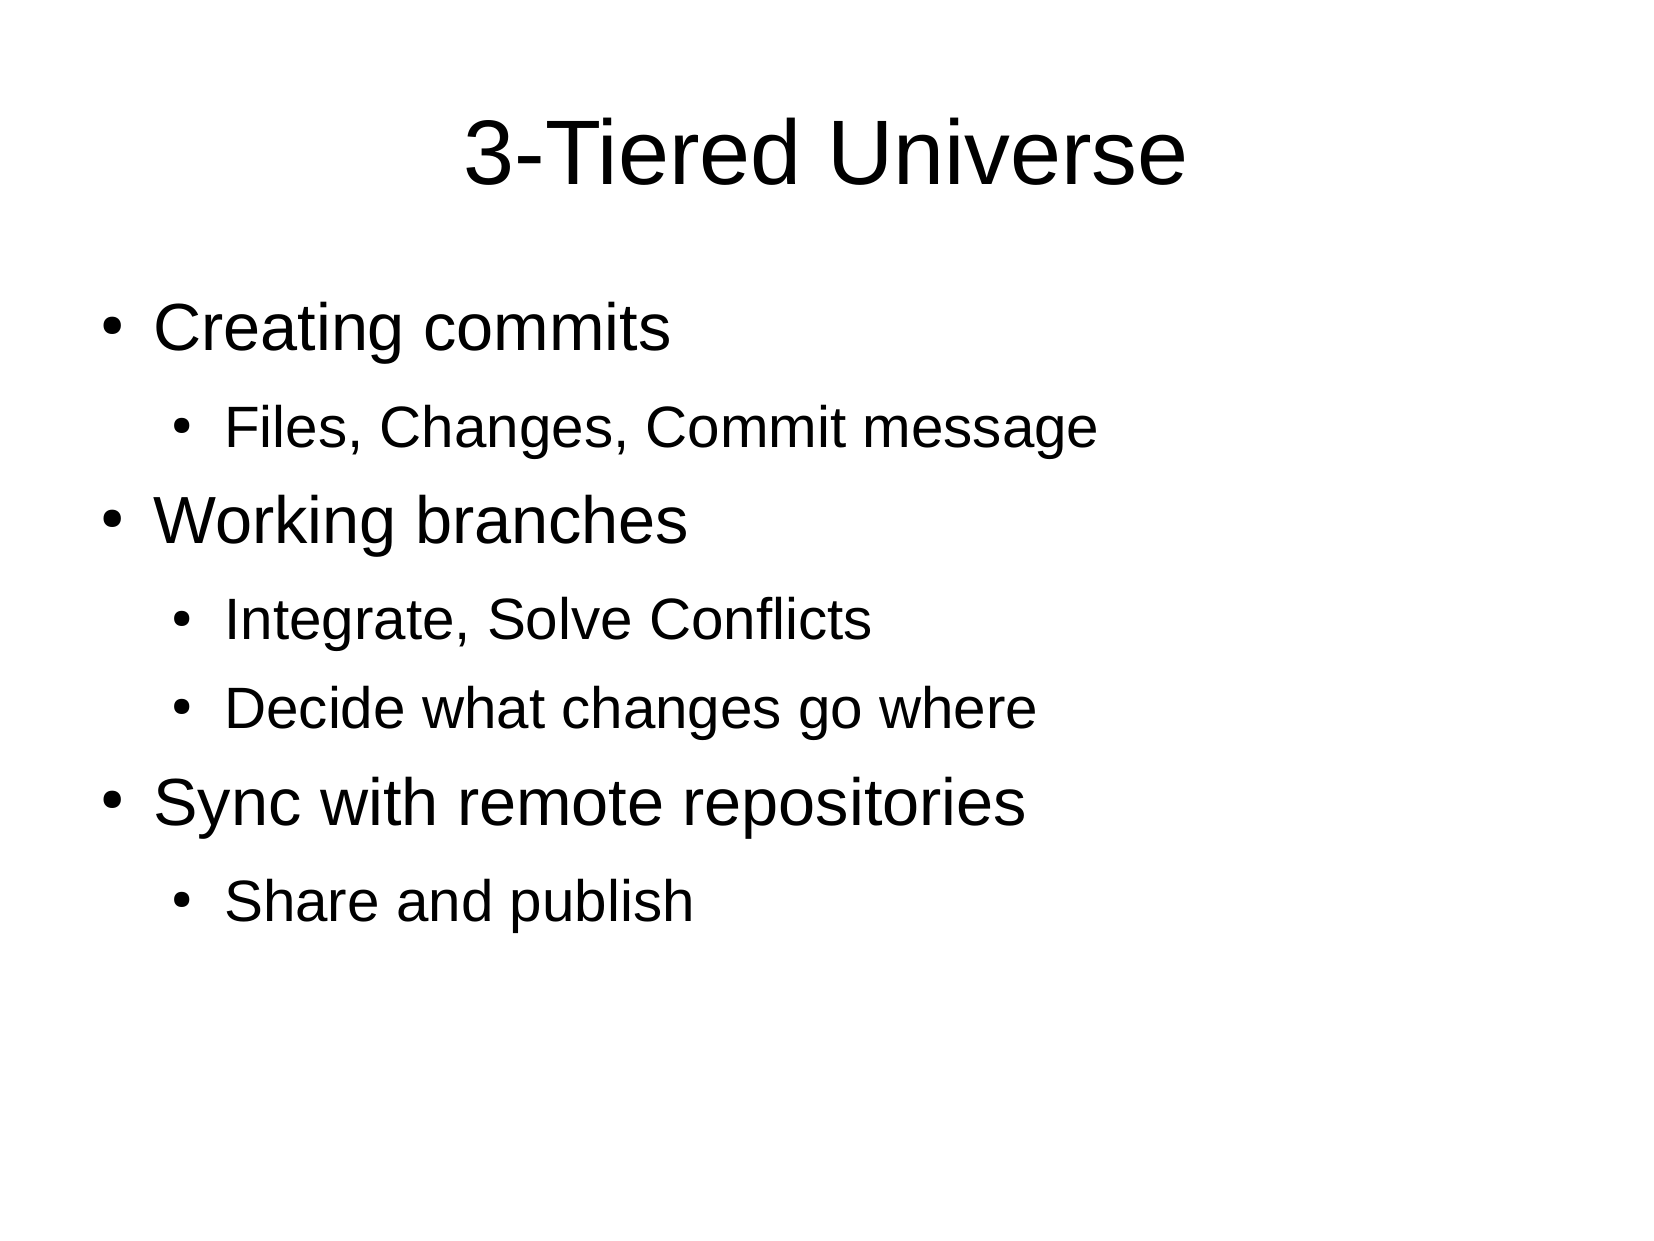

# 3-Tiered Universe
Creating commits
Files, Changes, Commit message
Working branches
Integrate, Solve Conflicts
Decide what changes go where
Sync with remote repositories
Share and publish